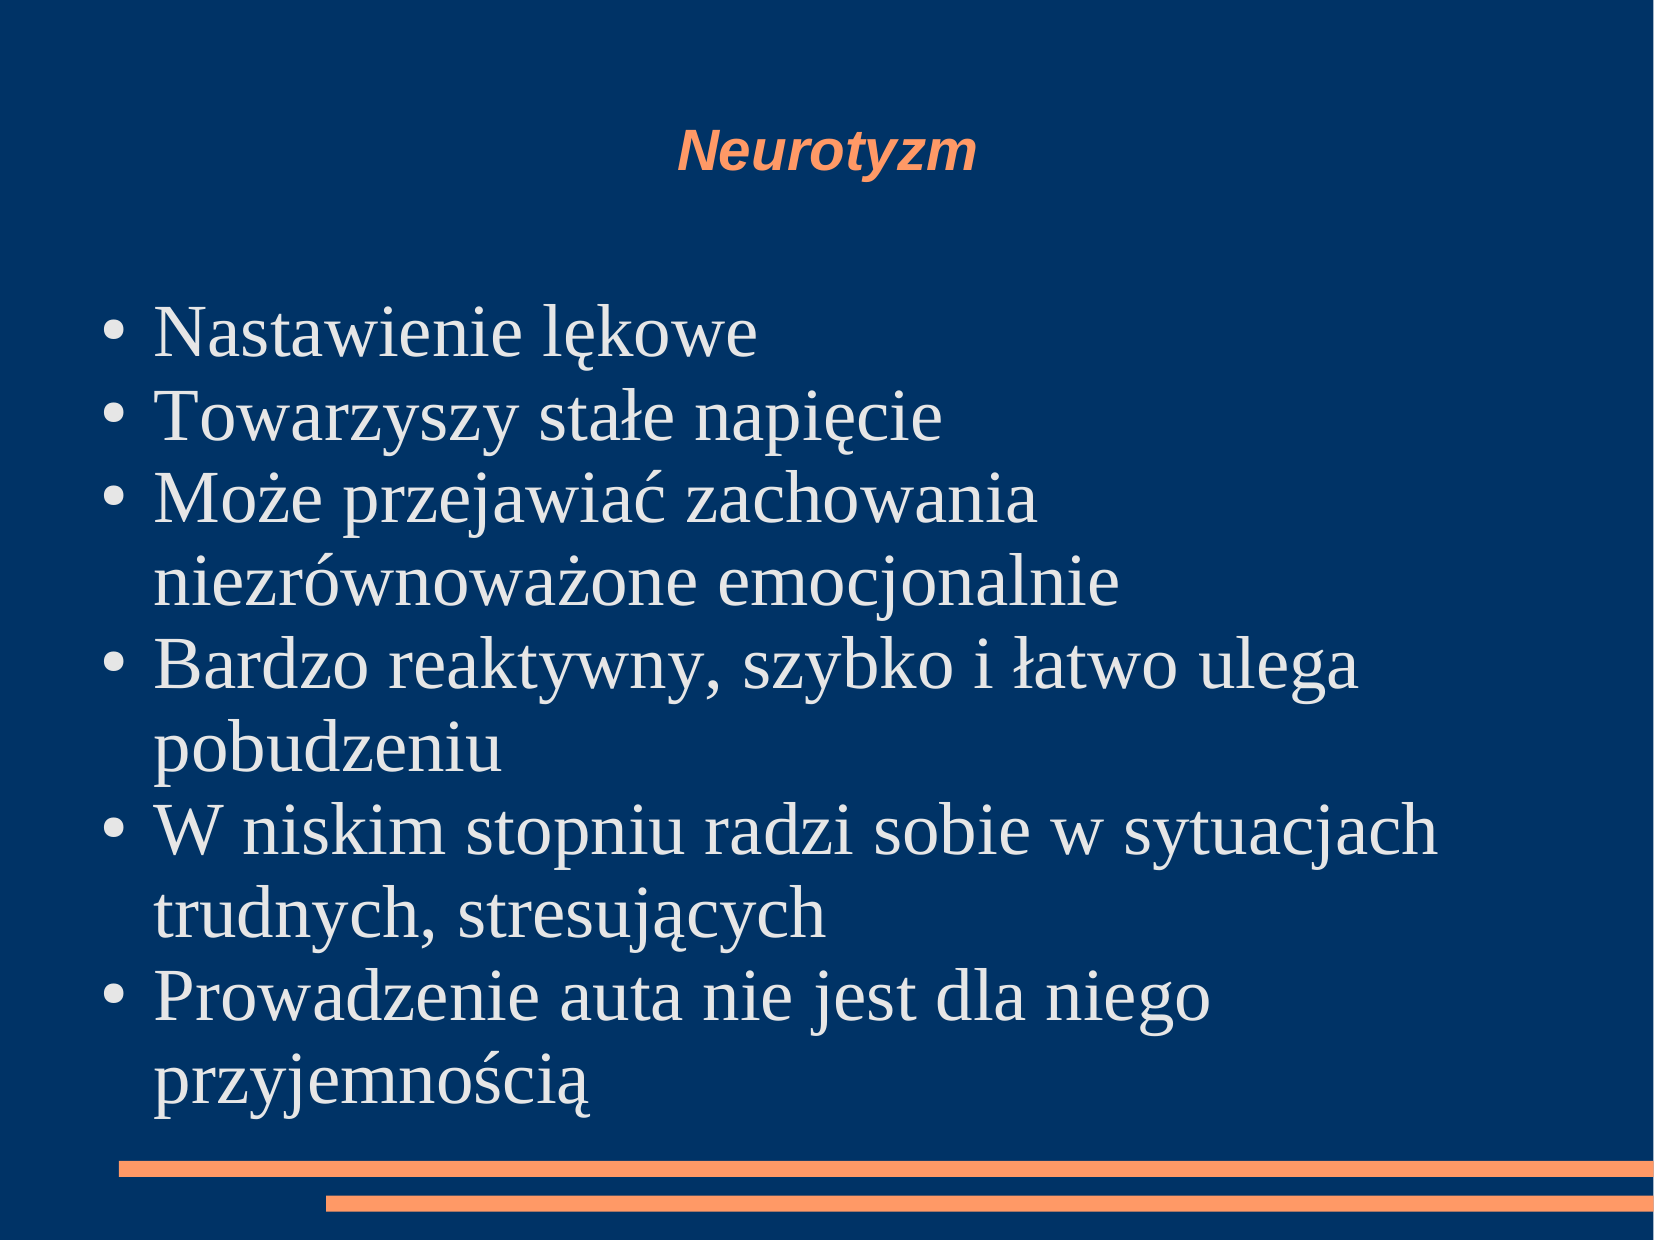

# Neurotyzm
Nastawienie lękowe
Towarzyszy stałe napięcie
Może przejawiać zachowania niezrównoważone emocjonalnie
Bardzo reaktywny, szybko i łatwo ulega pobudzeniu
W niskim stopniu radzi sobie w sytuacjach trudnych, stresujących
Prowadzenie auta nie jest dla niego przyjemnością